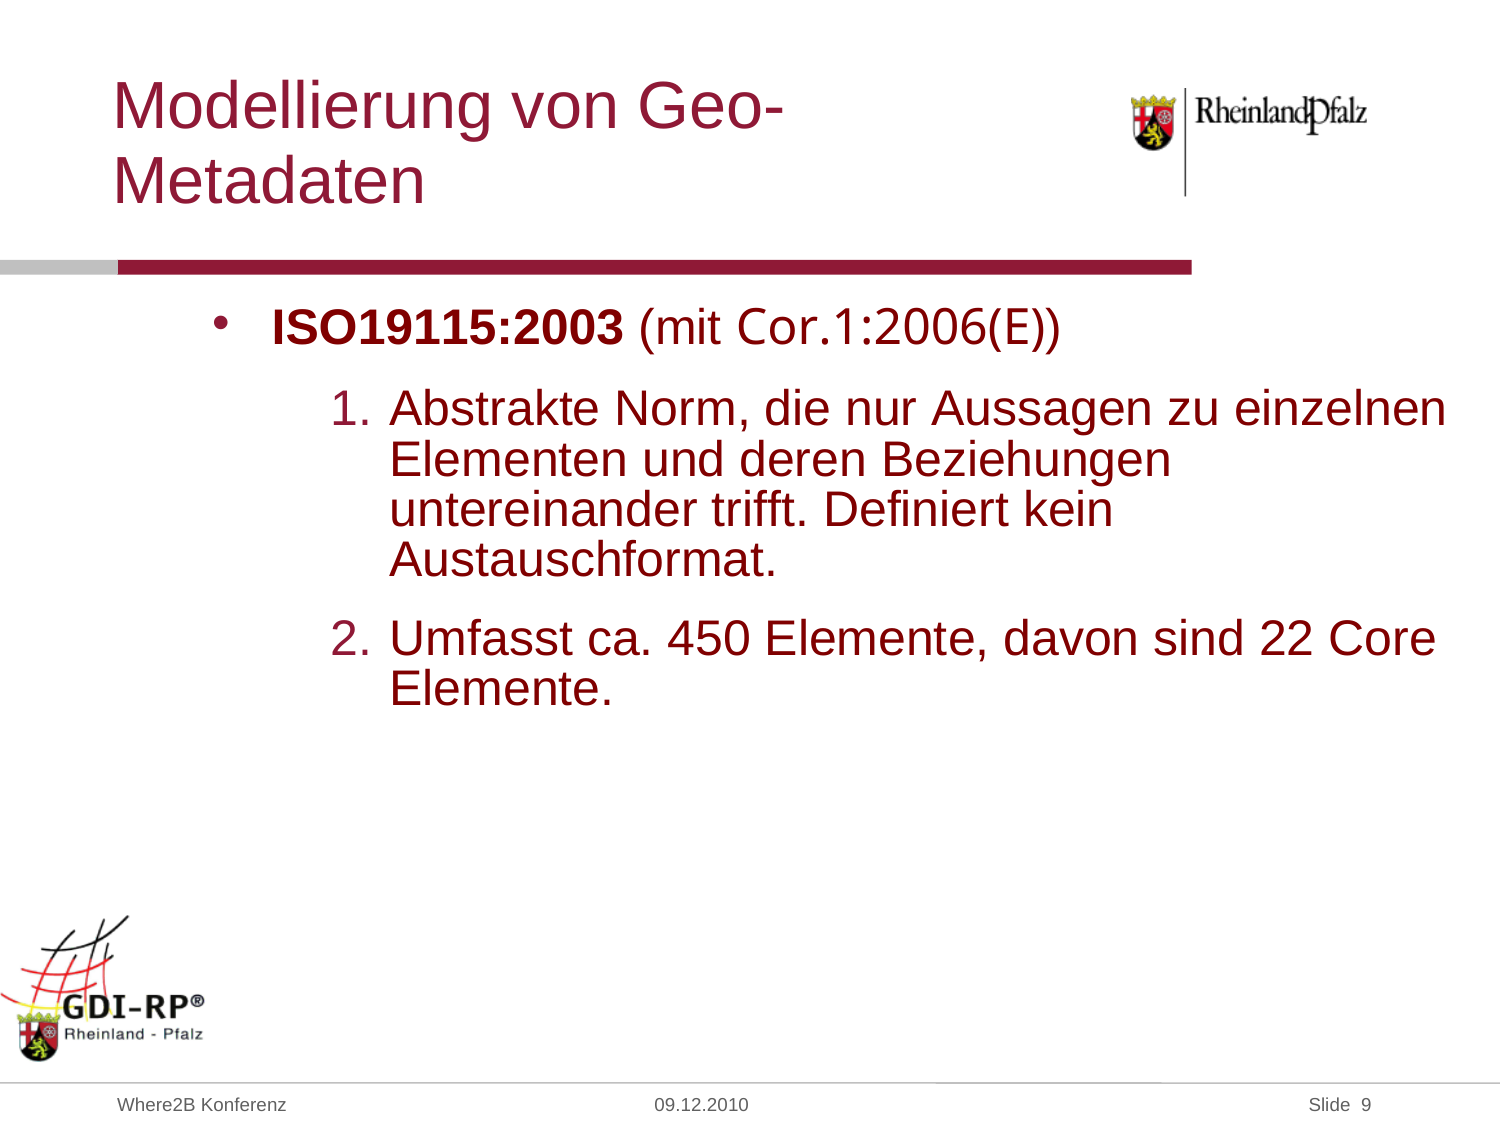

# Modellierung von Geo-Metadaten
ISO19115:2003 (mit Cor.1:2006(E))
Abstrakte Norm, die nur Aussagen zu einzelnen Elementen und deren Beziehungen untereinander trifft. Definiert kein Austauschformat.
Umfasst ca. 450 Elemente, davon sind 22 Core Elemente.